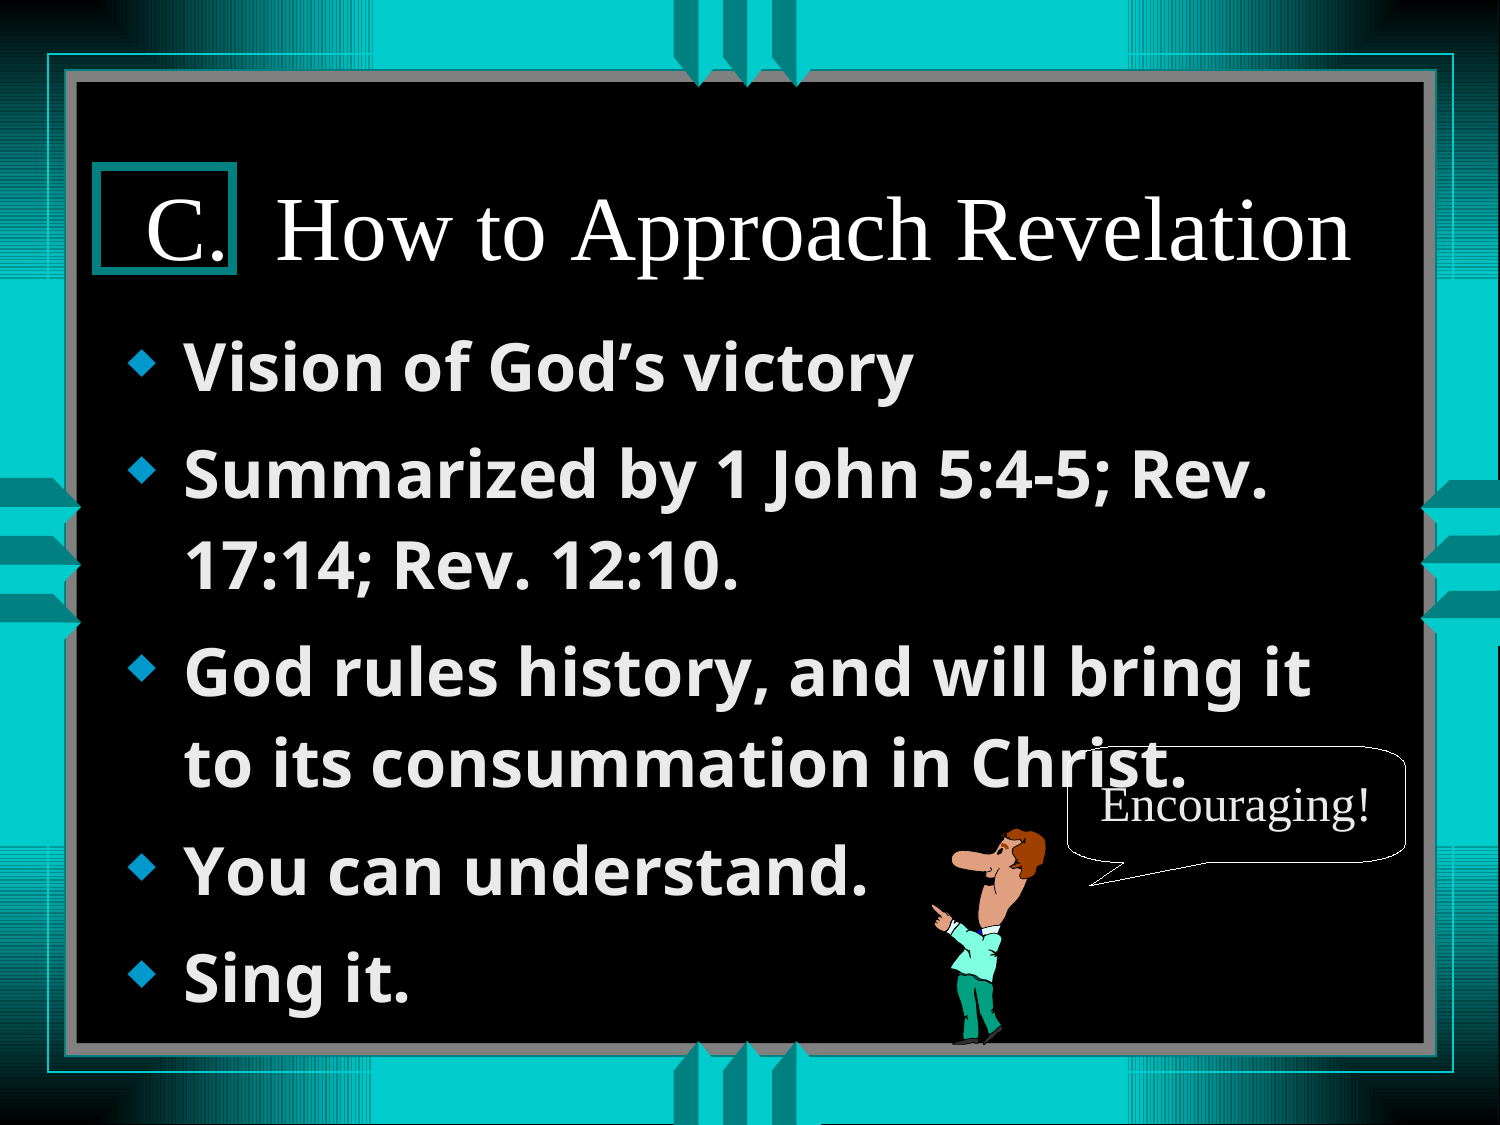

# C. How to Approach Revelation
Vision of God’s victory
Summarized by 1 John 5:4-5; Rev. 17:14; Rev. 12:10.
God rules history, and will bring it to its consummation in Christ.
You can understand.
Sing it.
Encouraging!